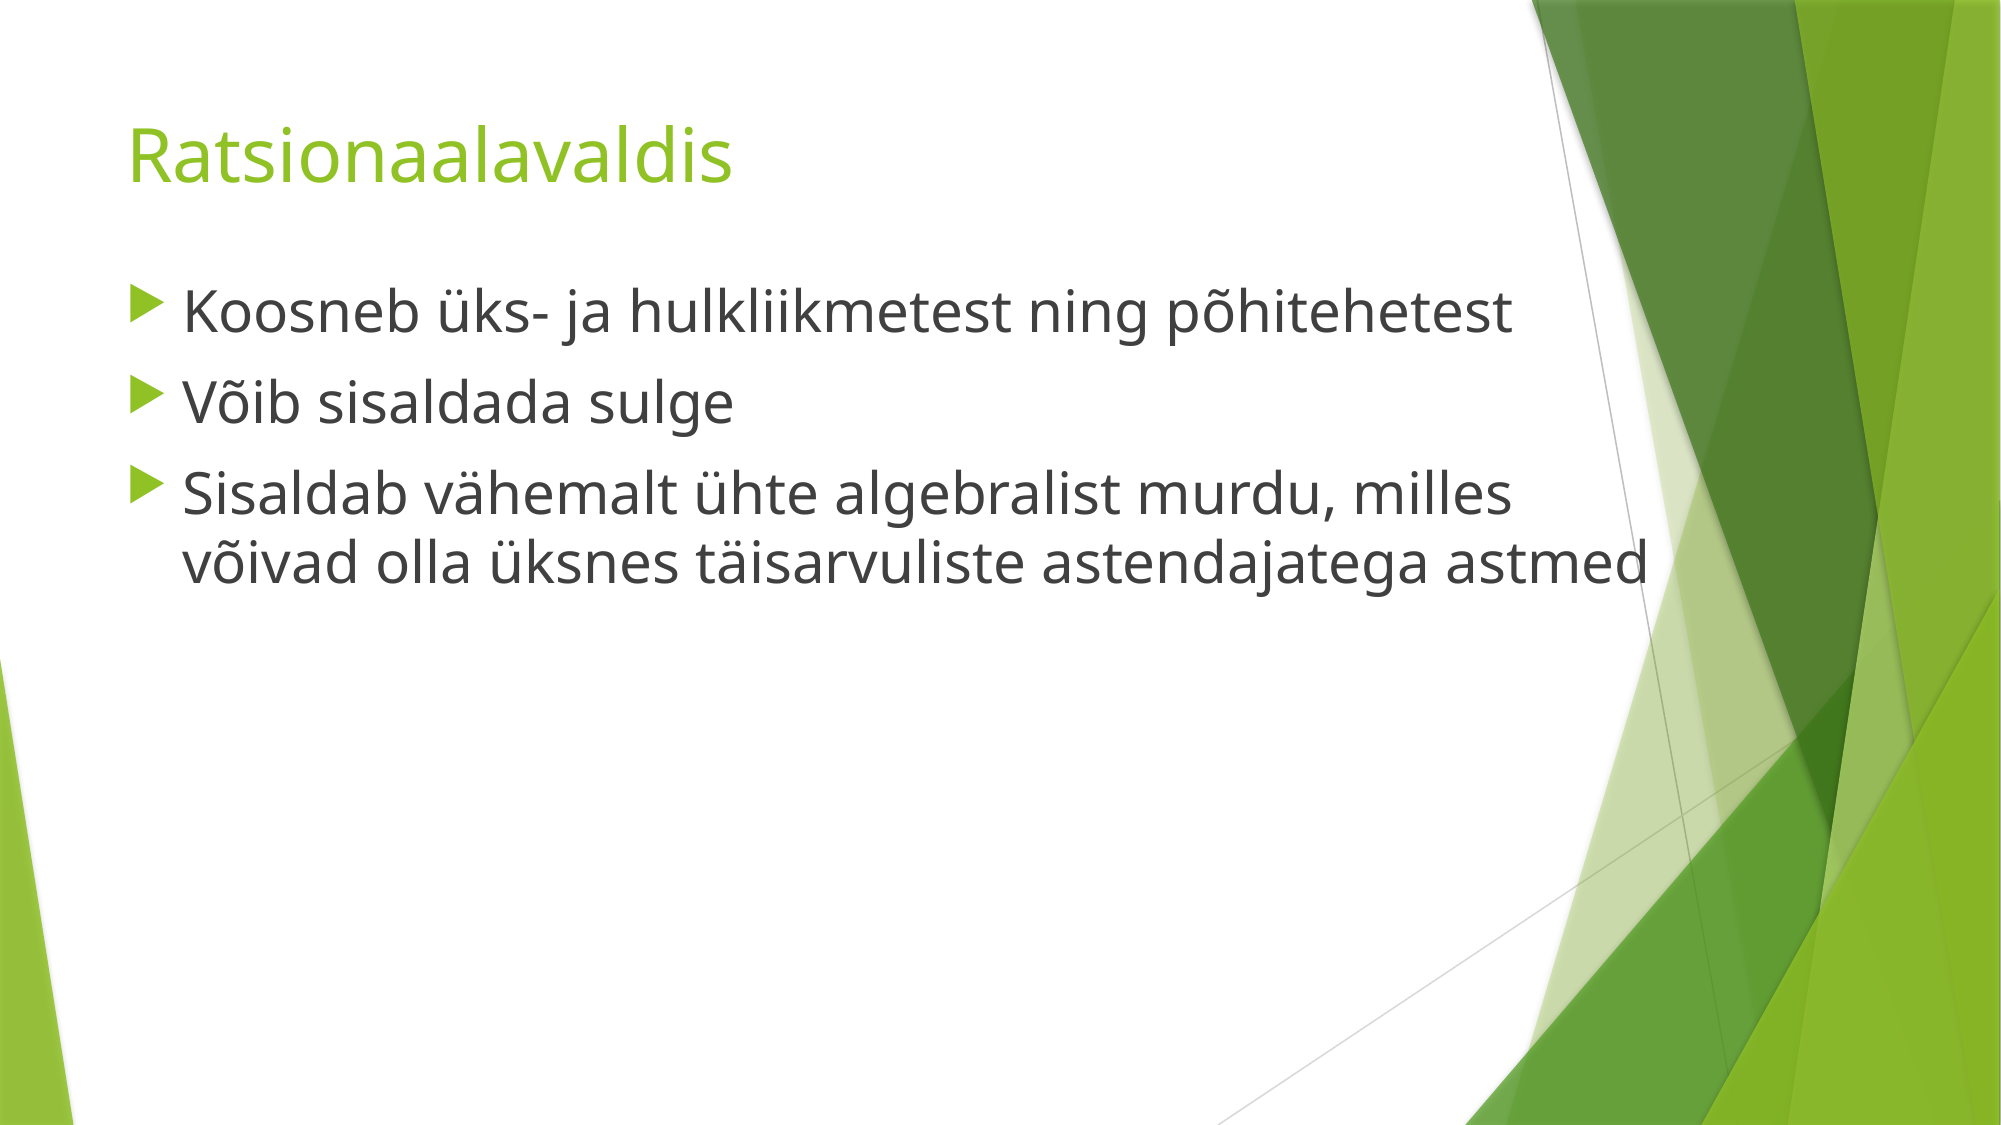

# Ratsionaalavaldis
Koosneb üks- ja hulkliikmetest ning põhitehetest
Võib sisaldada sulge
Sisaldab vähemalt ühte algebralist murdu, milles võivad olla üksnes täisarvuliste astendajatega astmed